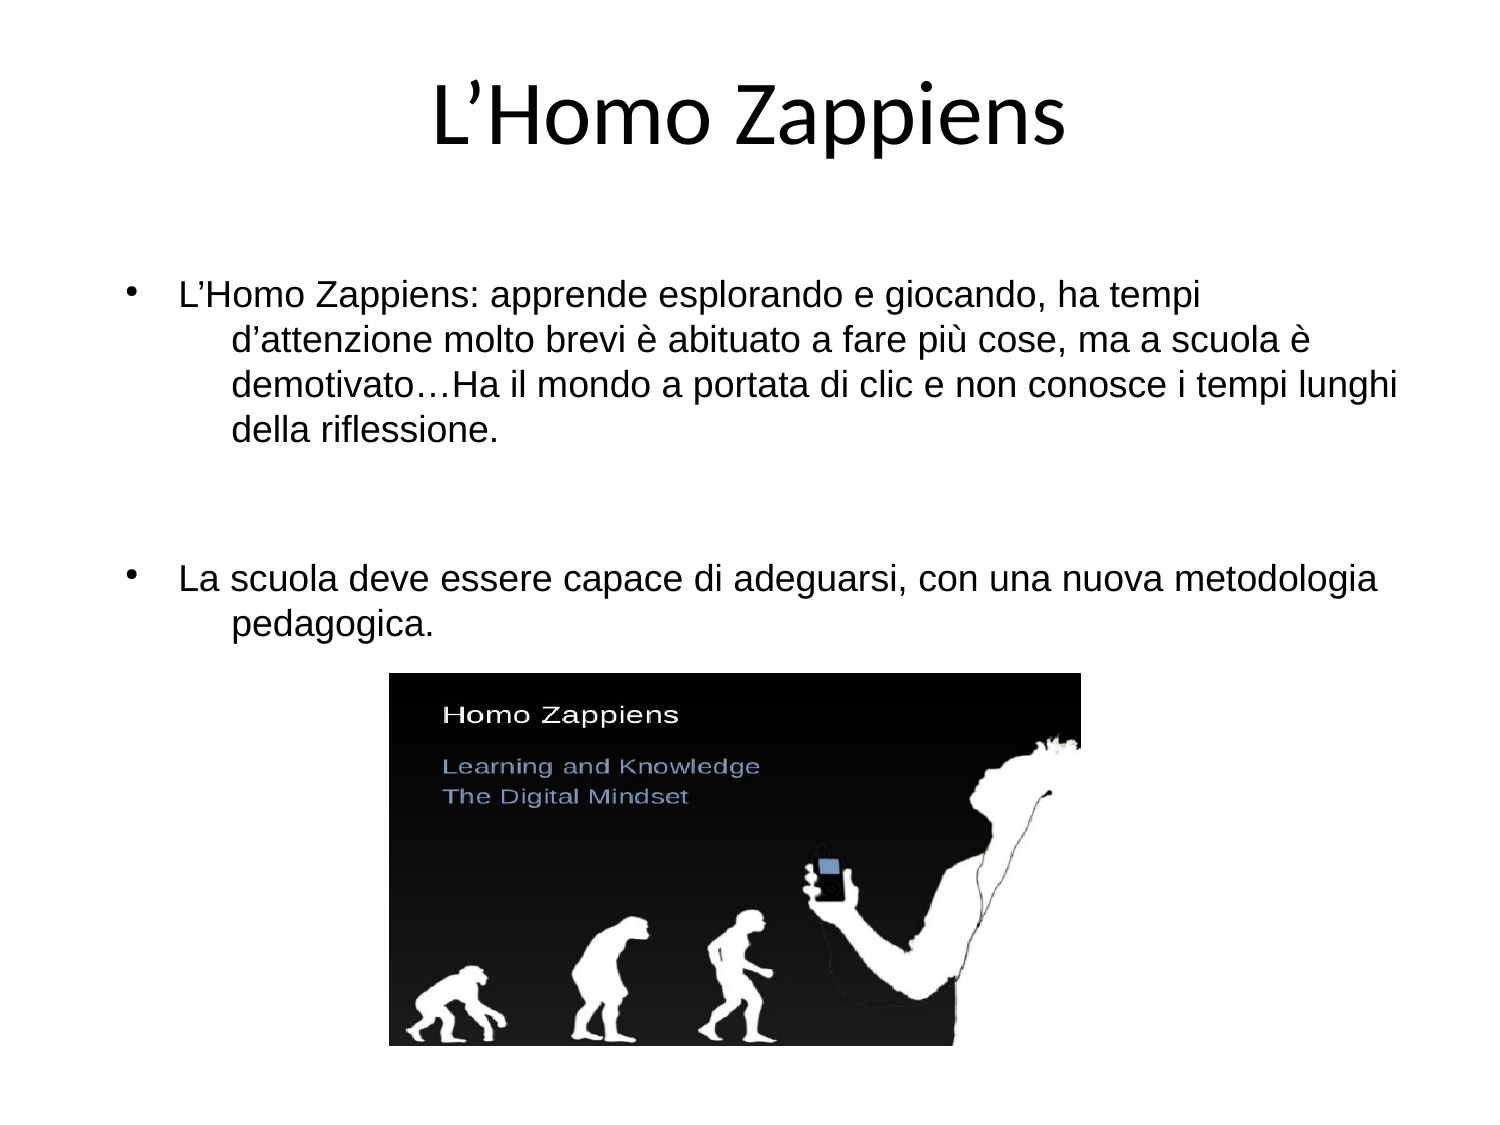

# L’Homo Zappiens
L’Homo Zappiens: apprende esplorando e giocando, ha tempi d’attenzione molto brevi è abituato a fare più cose, ma a scuola è demotivato…Ha il mondo a portata di clic e non conosce i tempi lunghi della riflessione.
La scuola deve essere capace di adeguarsi, con una nuova metodologia pedagogica.